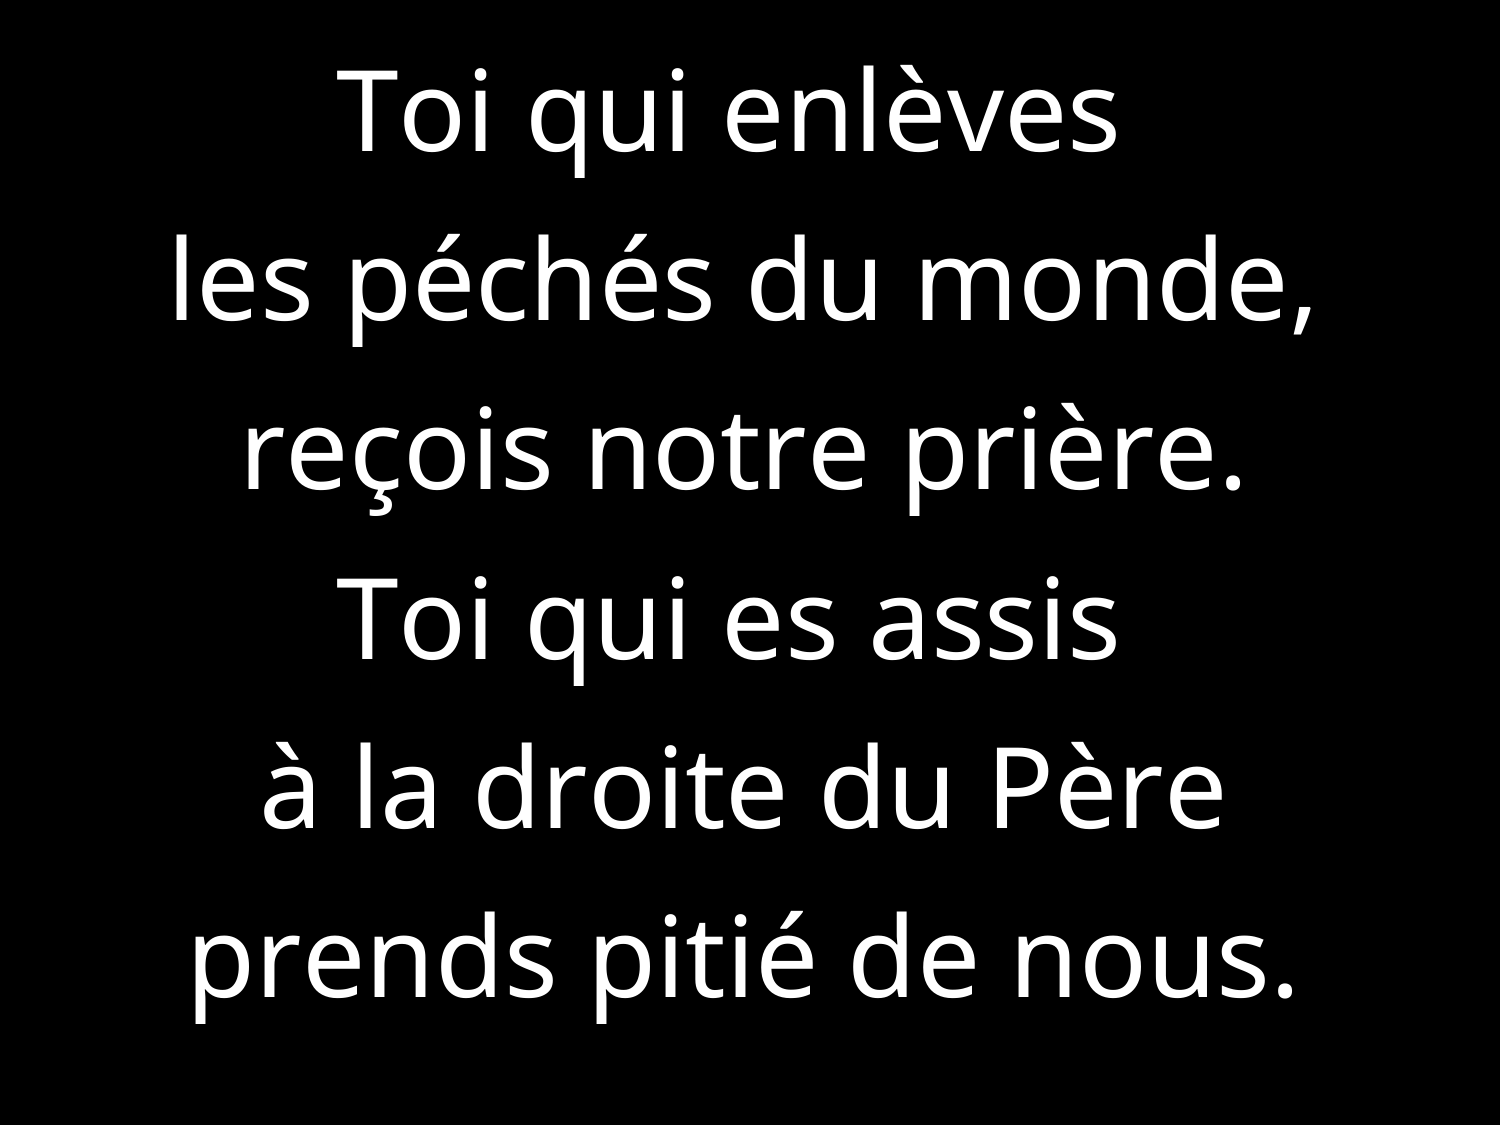

Toi qui enlèves
les péchés du monde,
reçois notre prière.
Toi qui es assis
à la droite du Père
prends pitié de nous.